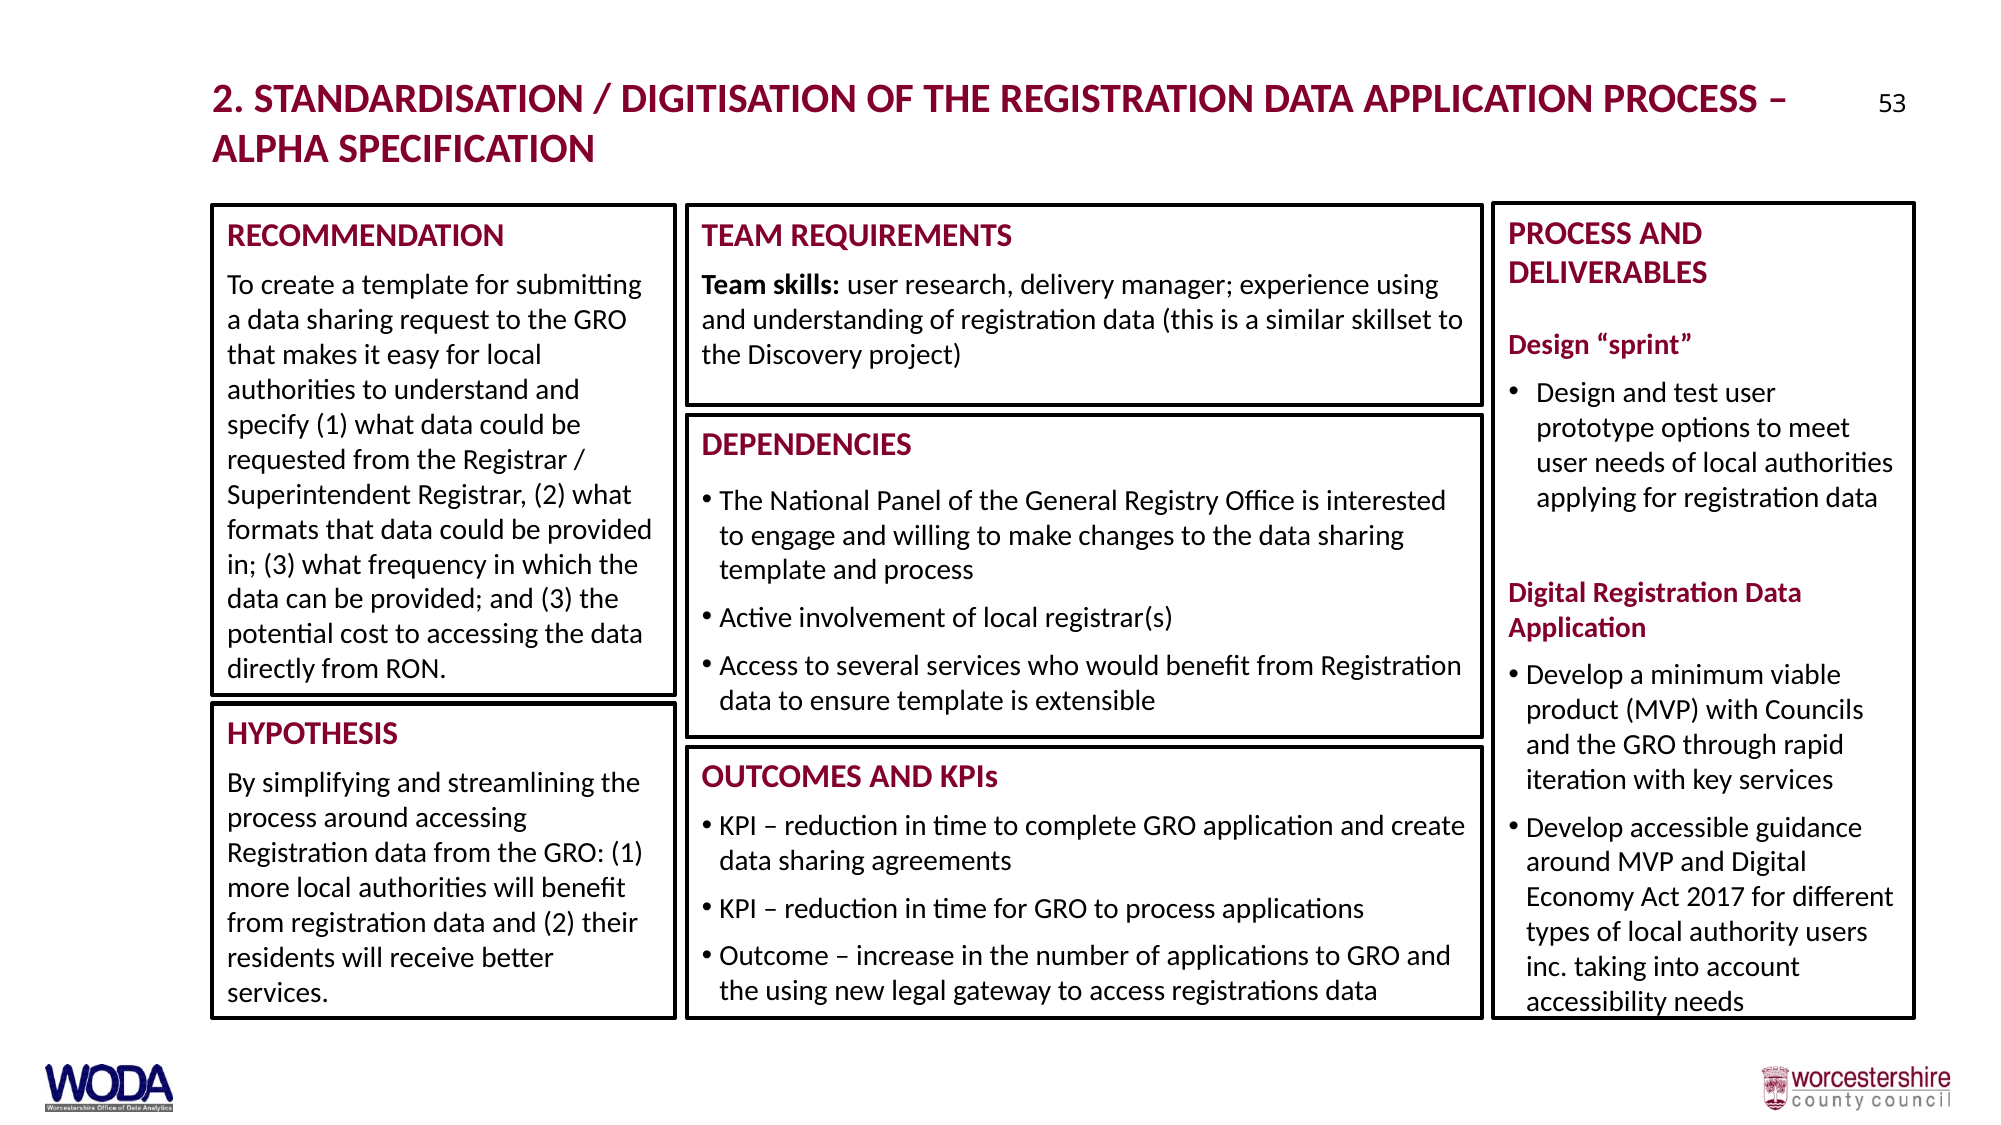

2. STANDARDISATION / DIGITISATION OF THE REGISTRATION DATA APPLICATION PROCESS – ALPHA SPECIFICATION
PROCESS AND DELIVERABLES
Design “sprint”
Design and test user prototype options to meet user needs of local authorities applying for registration data
Digital Registration Data Application
Develop a minimum viable product (MVP) with Councils and the GRO through rapid iteration with key services
Develop accessible guidance around MVP and Digital Economy Act 2017 for different types of local authority users inc. taking into account accessibility needs
TEAM REQUIREMENTS
Team skills: user research, delivery manager; experience using and understanding of registration data (this is a similar skillset to the Discovery project)
DEPENDENCIES
The National Panel of the General Registry Office is interested to engage and willing to make changes to the data sharing template and process
Active involvement of local registrar(s)
Access to several services who would benefit from Registration data to ensure template is extensible
OUTCOMES AND KPIs
KPI – reduction in time to complete GRO application and create data sharing agreements
KPI – reduction in time for GRO to process applications
Outcome – increase in the number of applications to GRO and the using new legal gateway to access registrations data
RECOMMENDATION
To create a template for submitting a data sharing request to the GRO that makes it easy for local authorities to understand and specify (1) what data could be requested from the Registrar / Superintendent Registrar, (2) what formats that data could be provided in; (3) what frequency in which the data can be provided; and (3) the potential cost to accessing the data directly from RON.
HYPOTHESIS
By simplifying and streamlining the process around accessing Registration data from the GRO: (1) more local authorities will benefit from registration data and (2) their residents will receive better services.